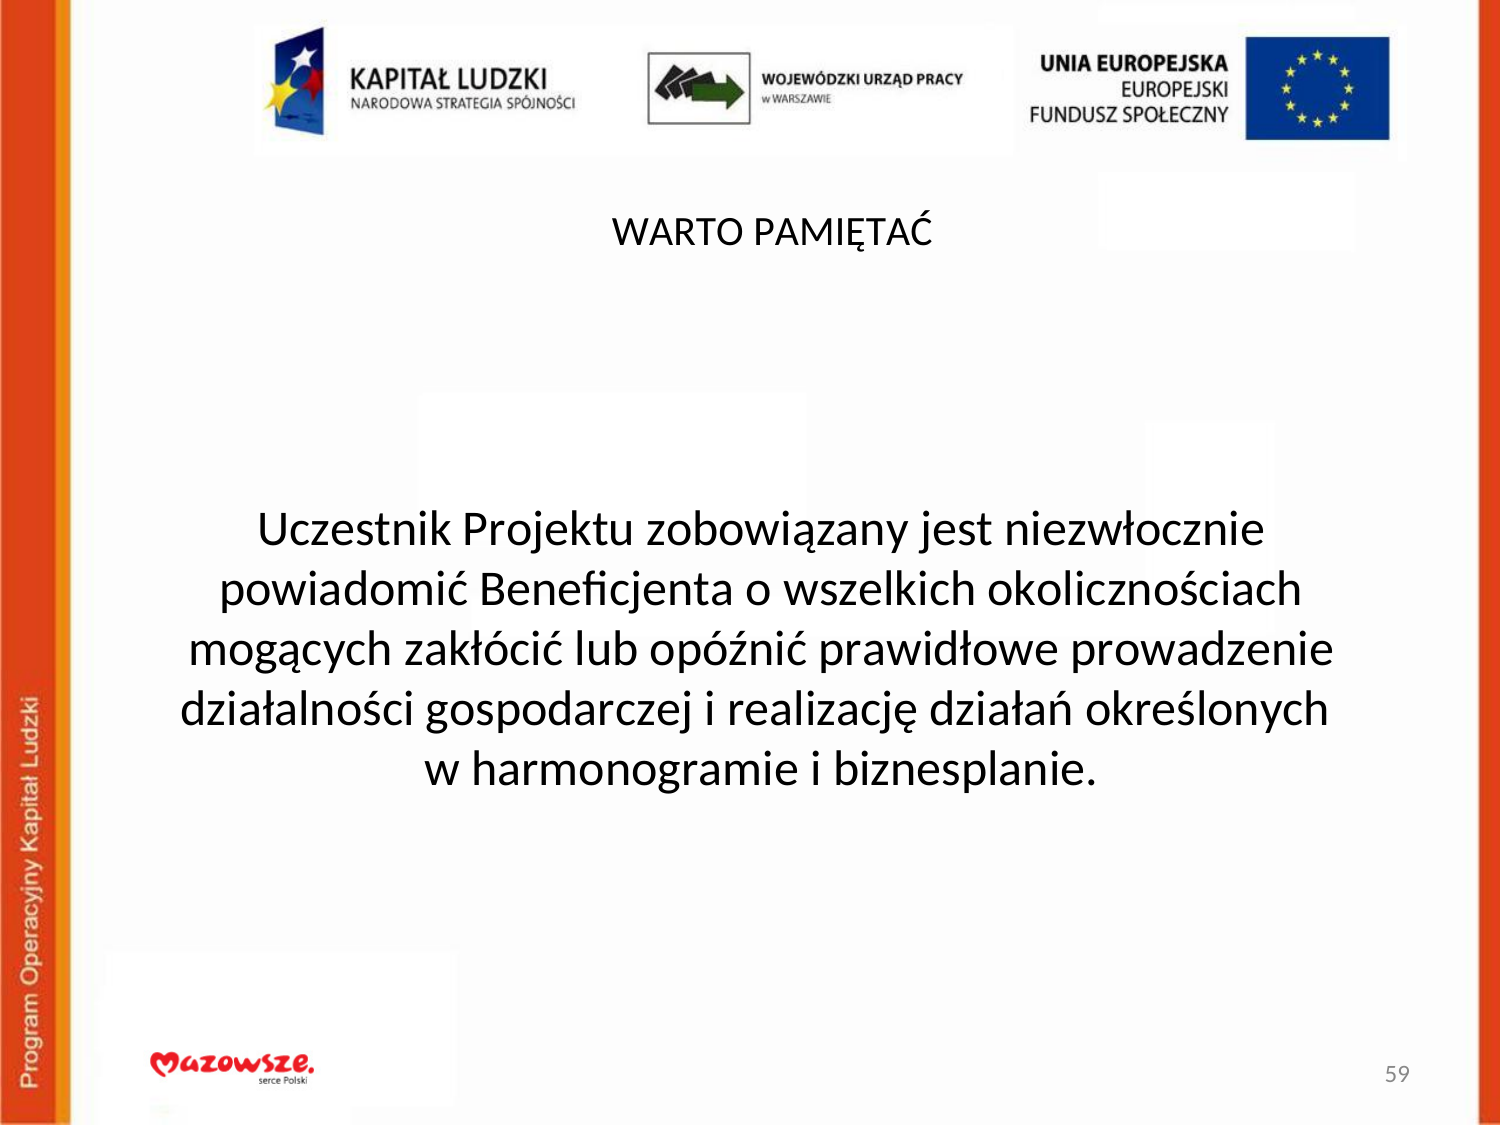

WARTO PAMIĘTAĆ
# Uczestnik Projektu zobowiązany jest niezwłocznie powiadomić Beneficjenta o wszelkich okolicznościach mogących zakłócić lub opóźnić prawidłowe prowadzenie działalności gospodarczej i realizację działań określonych w harmonogramie i biznesplanie.